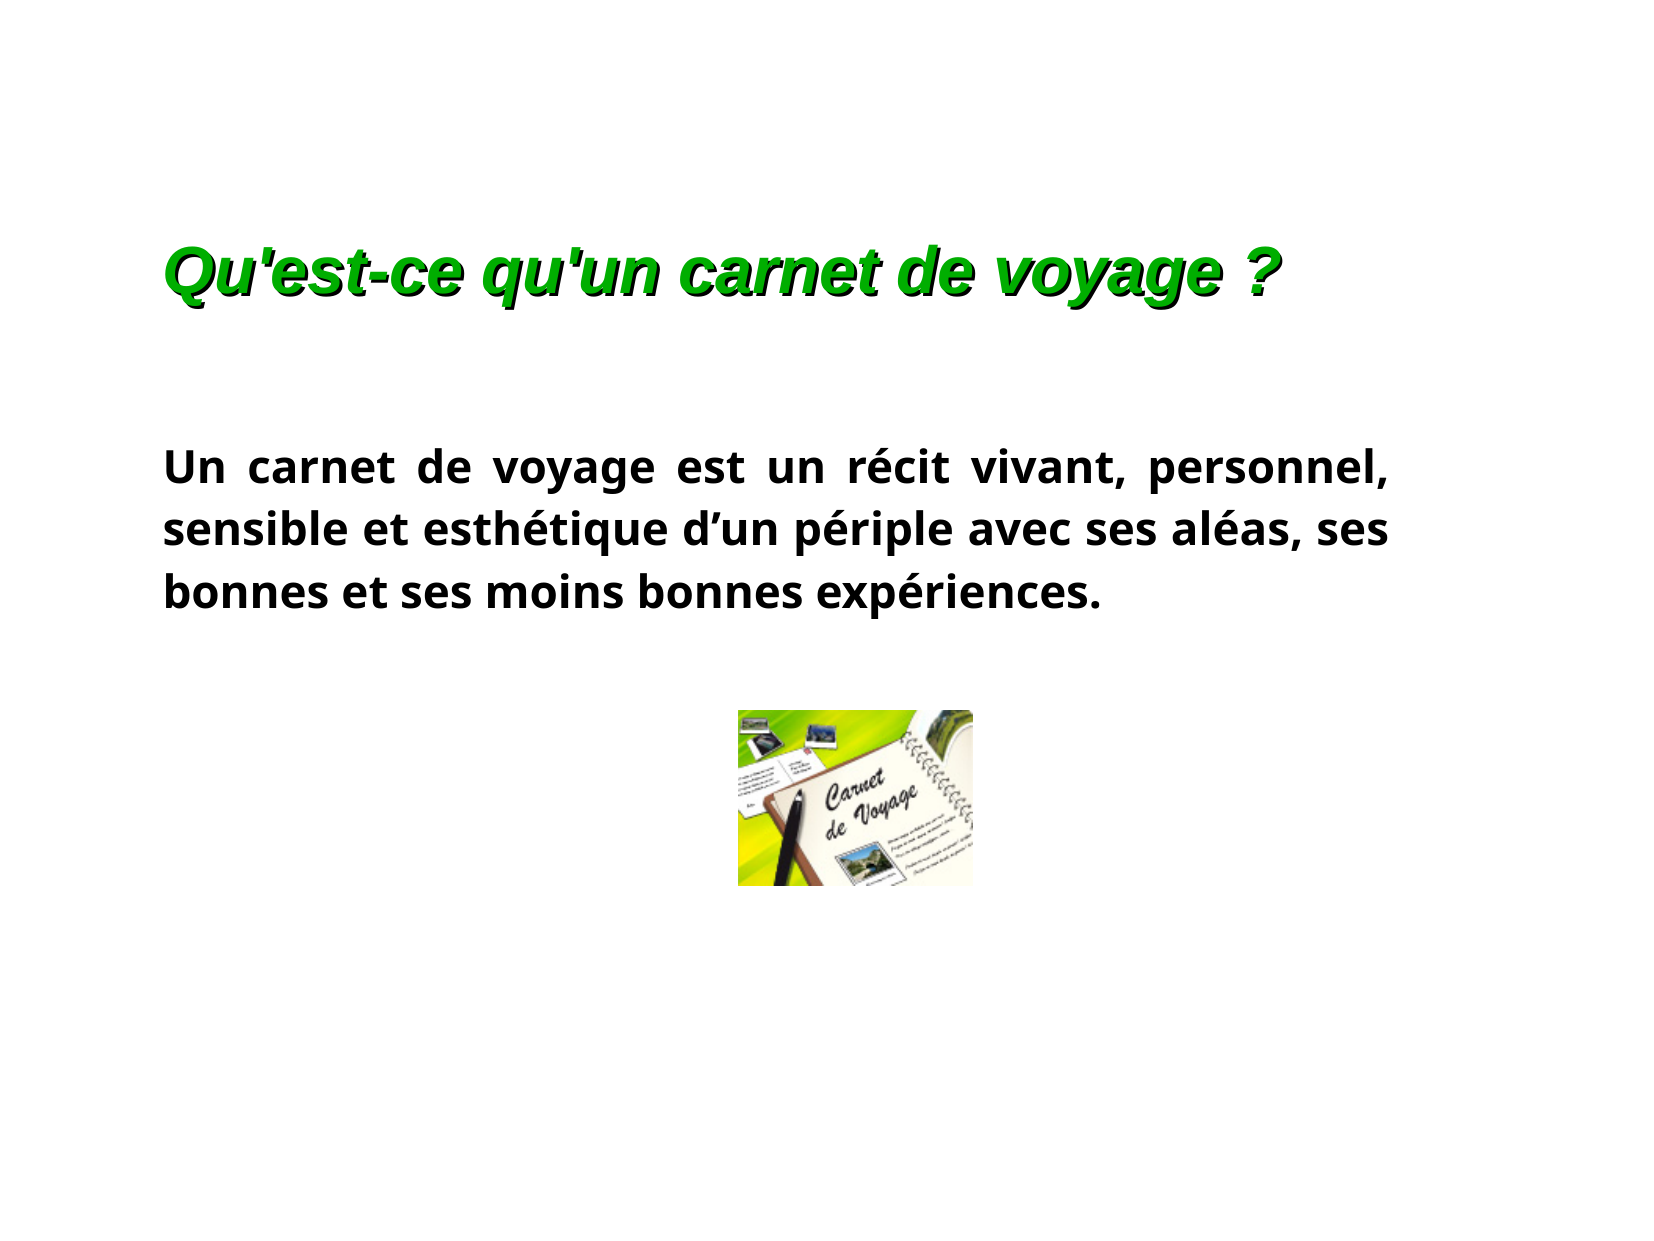

Qu'est-ce qu'un carnet de voyage ?
Un carnet de voyage est un récit vivant, personnel, sensible et esthétique d’un périple avec ses aléas, ses bonnes et ses moins bonnes expériences.